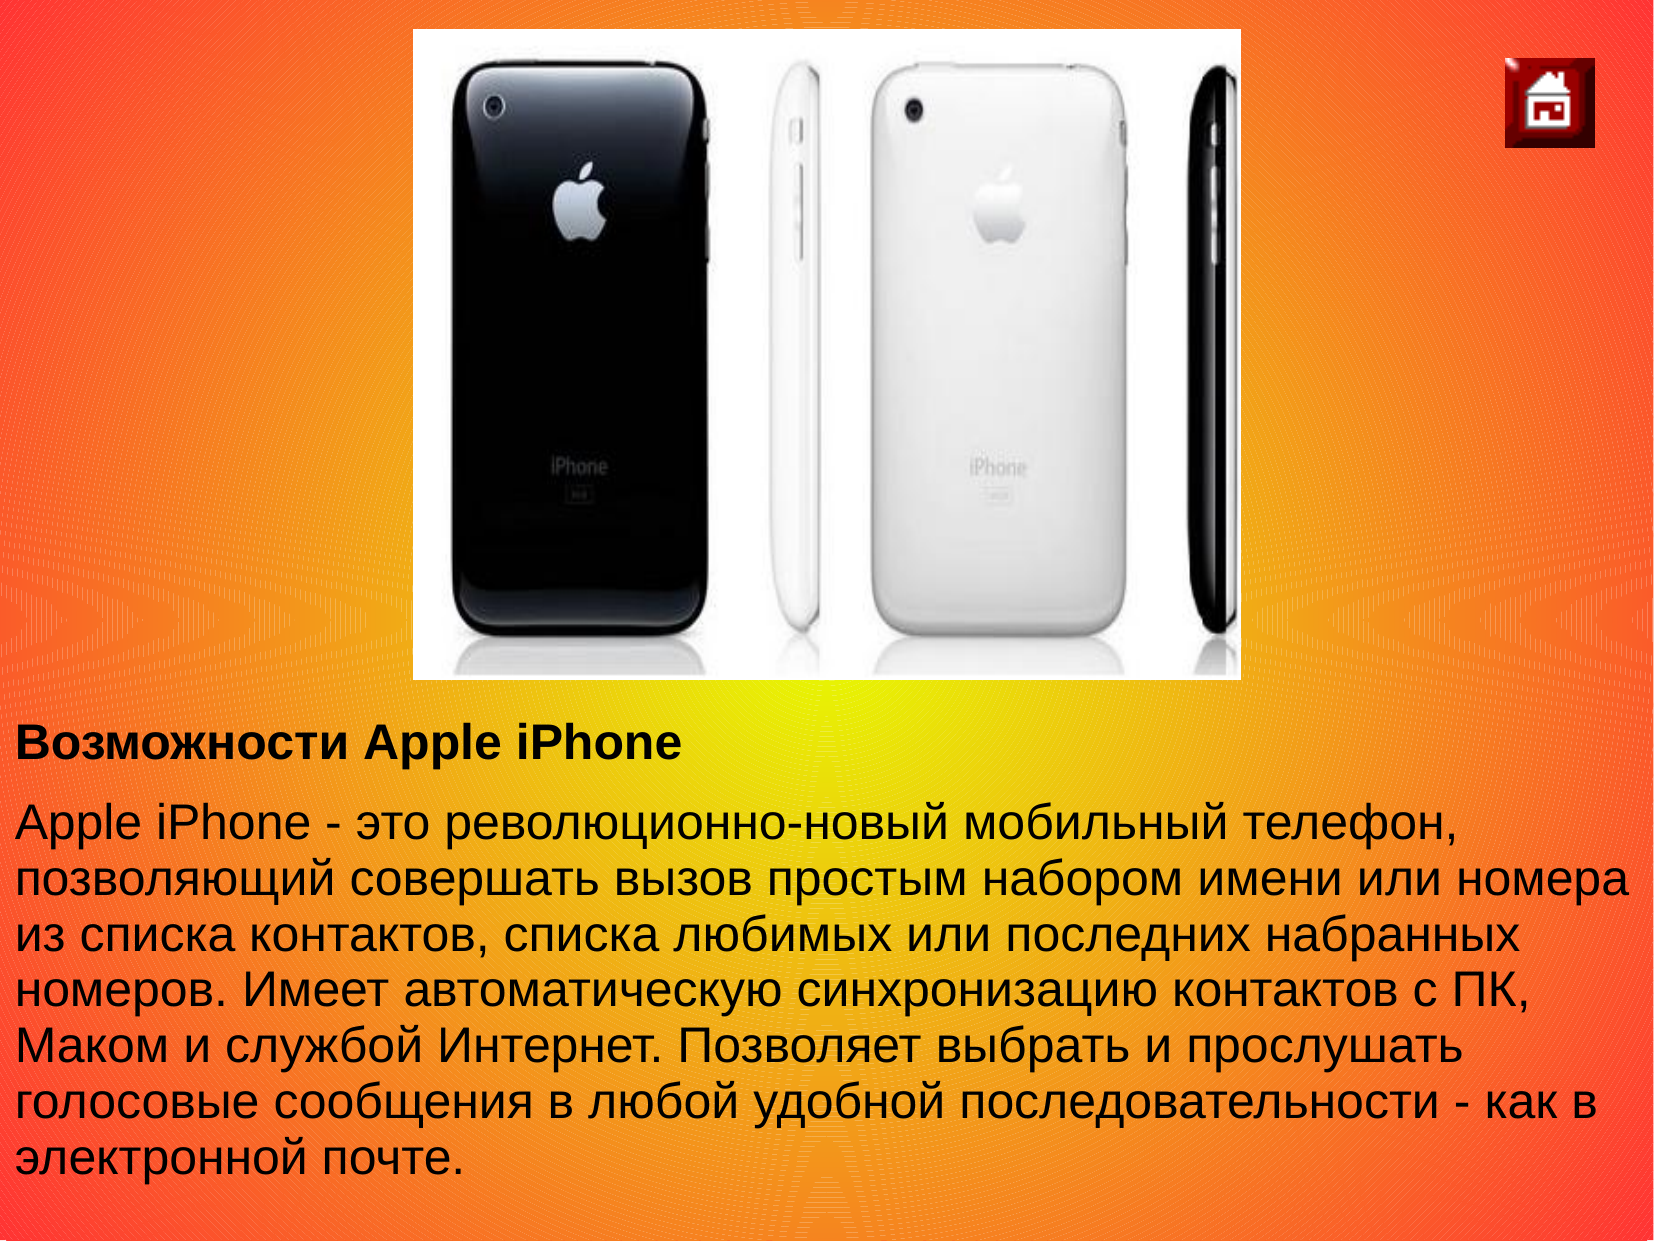

Возможности Apple iPhone
Apple iPhone - это революционно-новый мобильный телефон, позволяющий совершать вызов простым набором имени или номера из списка контактов, списка любимых или последних набранных номеров. Имеет автоматическую синхронизацию контактов с ПК, Маком и службой Интернет. Позволяет выбрать и прослушать голосовые сообщения в любой удобной последовательности - как в электронной почте.